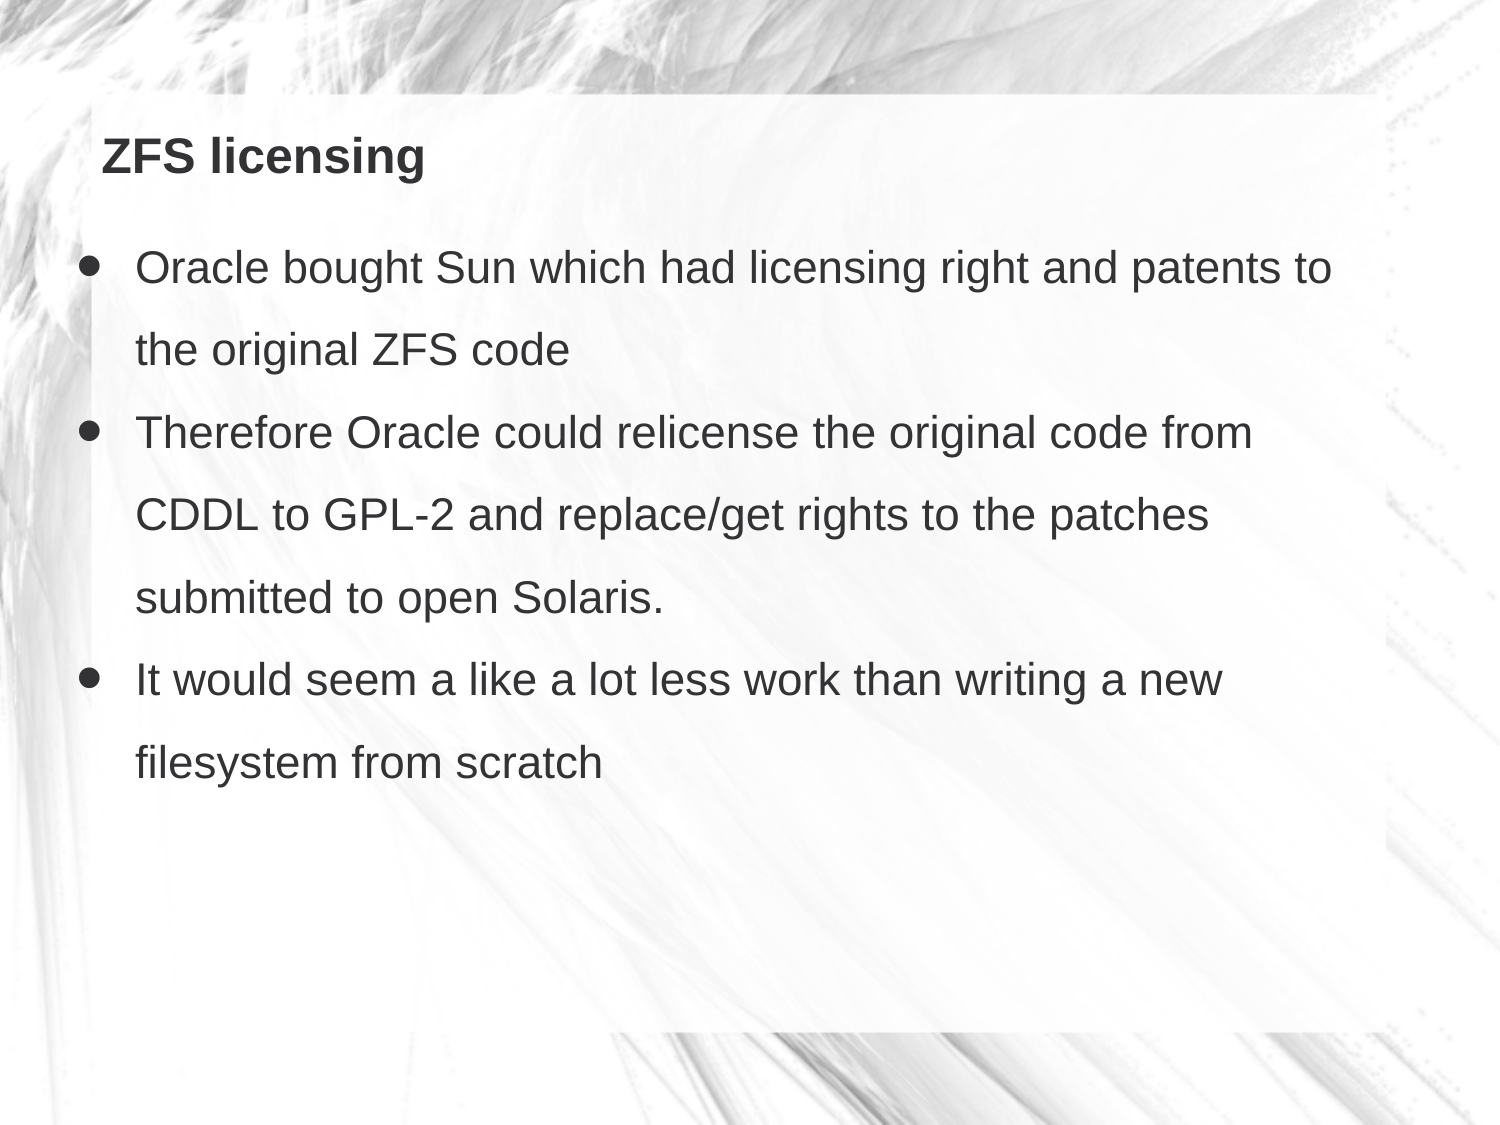

# ZFS licensing
Oracle bought Sun which had licensing right and patents to the original ZFS code
Therefore Oracle could relicense the original code from CDDL to GPL-2 and replace/get rights to the patches submitted to open Solaris.
It would seem a like a lot less work than writing a new filesystem from scratch